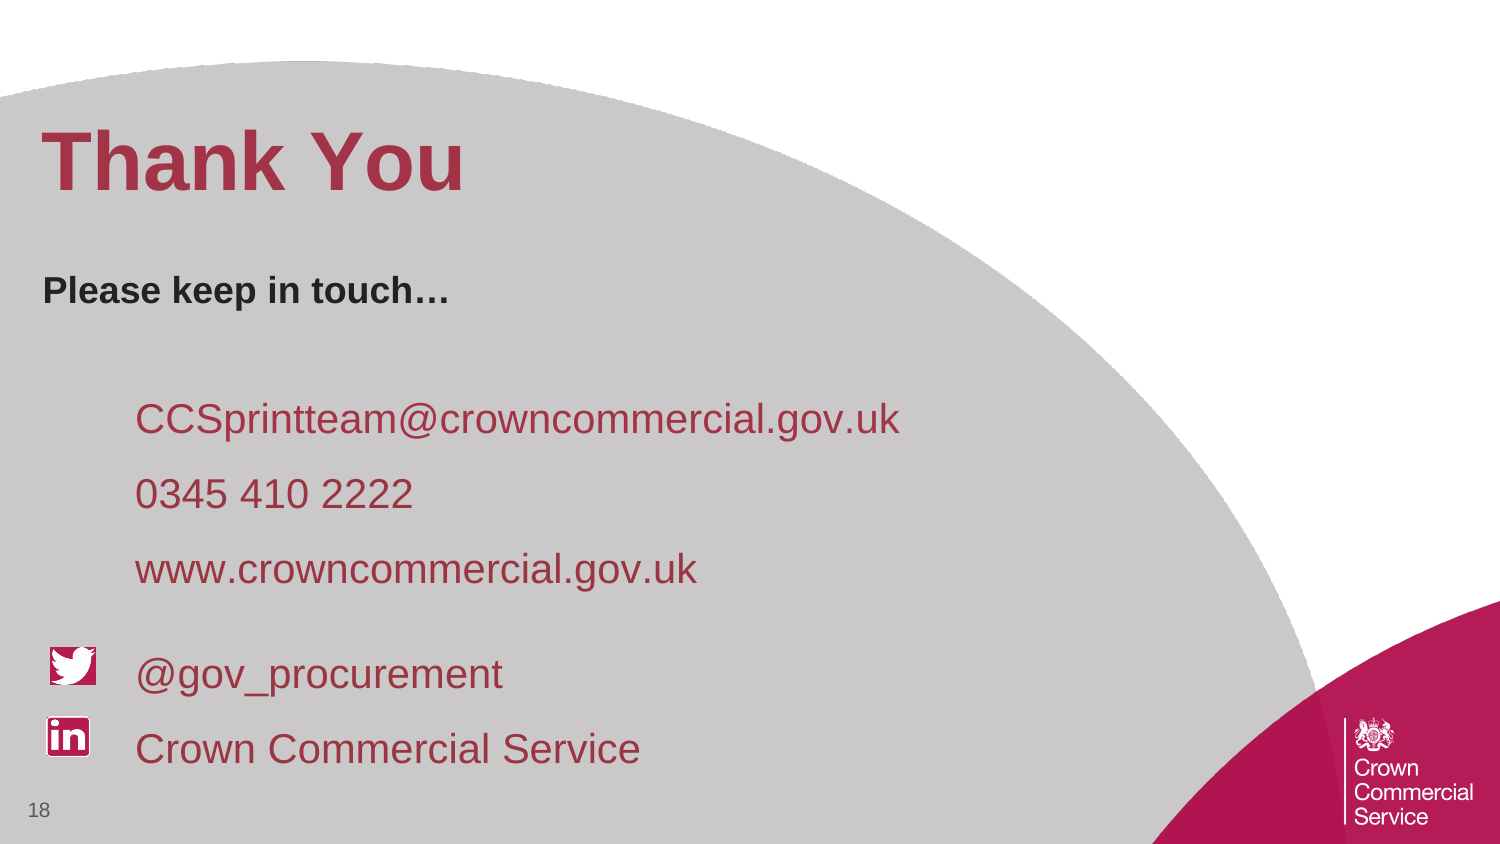

# Thank You
Please keep in touch…
CCSprintteam@crowncommercial.gov.uk
0345 410 2222
www.crowncommercial.gov.uk
@gov_procurement
Crown Commercial Service